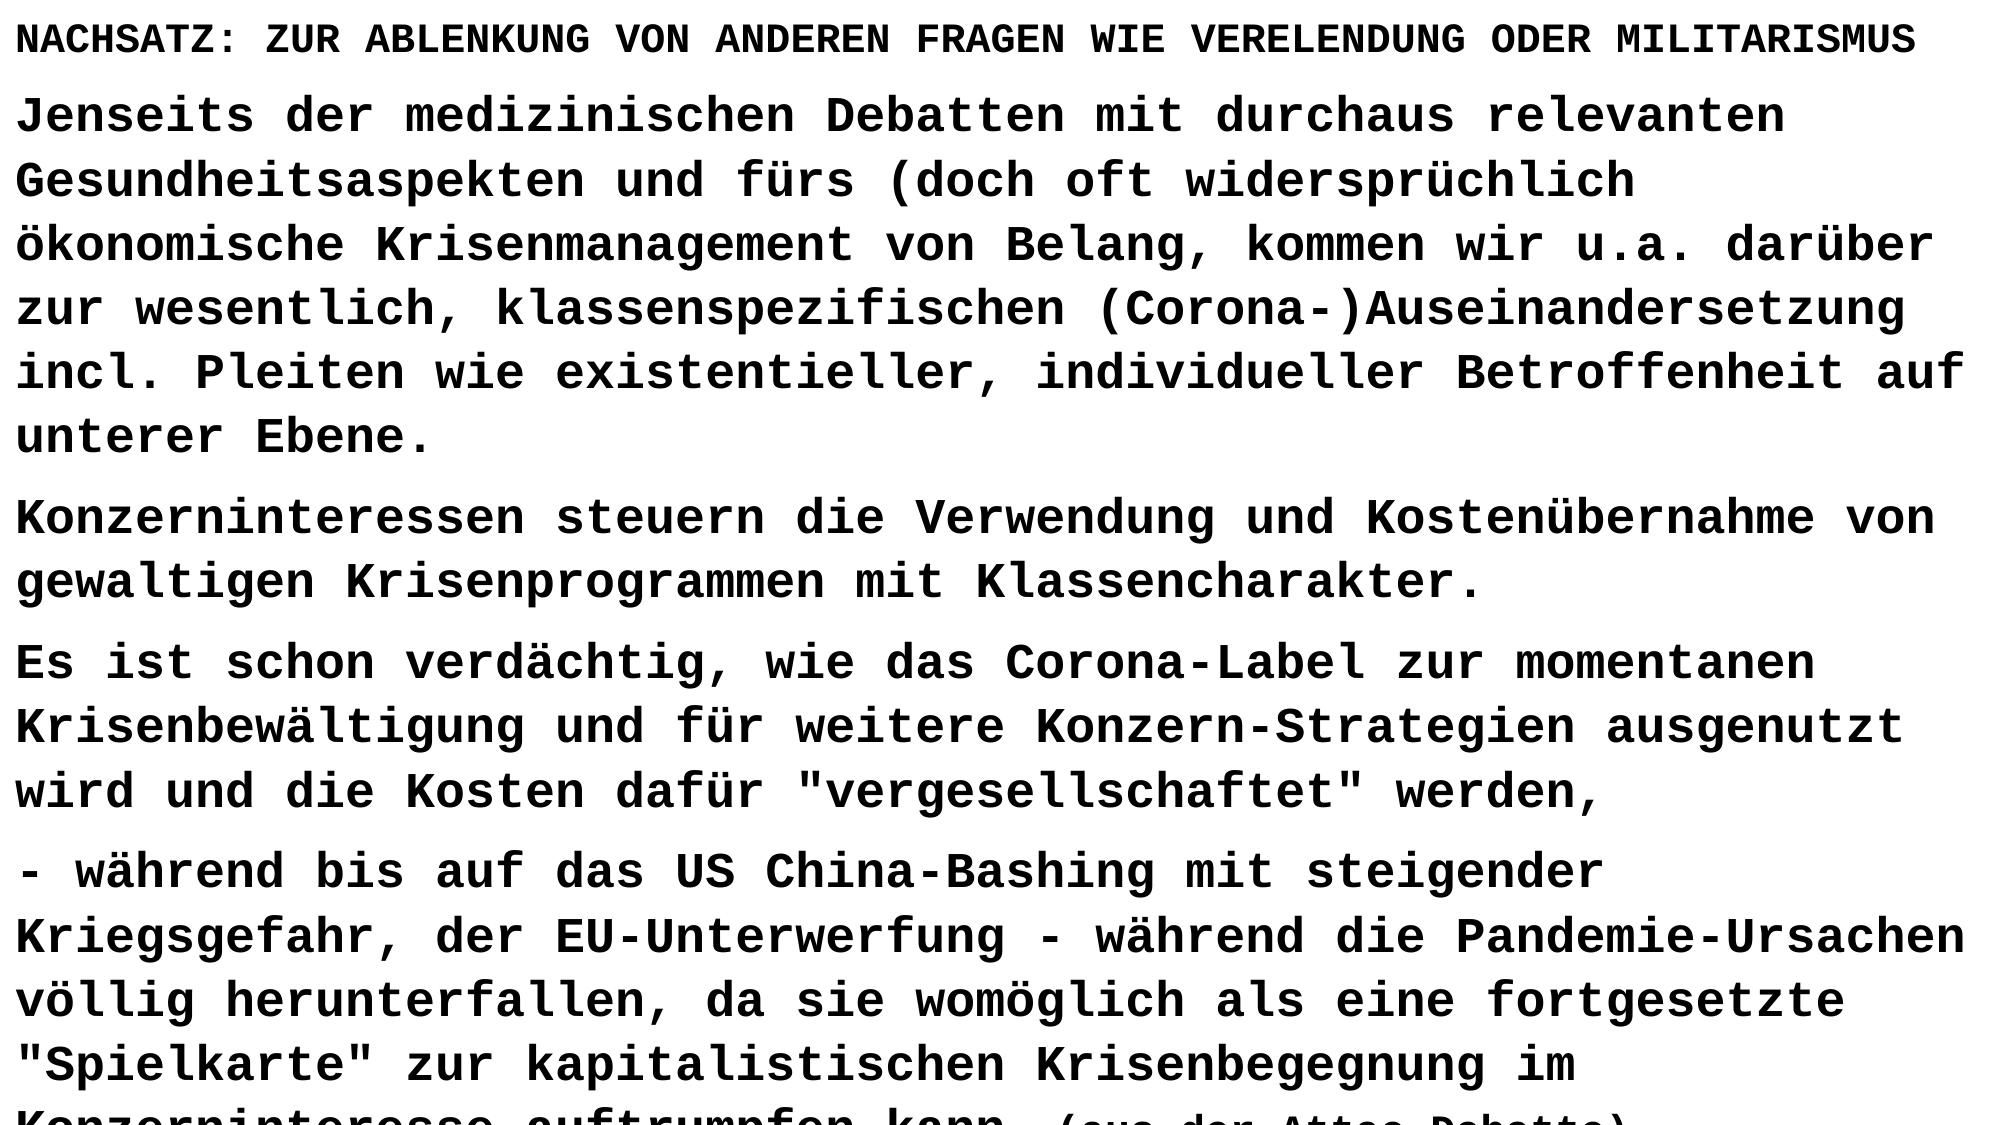

NACHSATZ: ZUR ABLENKUNG VON ANDEREN FRAGEN WIE VERELENDUNG ODER MILITARISMUS
Jenseits der medizinischen Debatten mit durchaus relevanten Gesundheitsaspekten und fürs (doch oft widersprüchlich ökonomische Krisenmanagement von Belang, kommen wir u.a. darüber zur wesentlich, klassenspezifischen (Corona-)Auseinandersetzung incl. Pleiten wie existentieller, individueller Betroffenheit auf unterer Ebene.
Konzerninteressen steuern die Verwendung und Kostenübernahme von gewaltigen Krisenprogrammen mit Klassencharakter.
Es ist schon verdächtig, wie das Corona-Label zur momentanen Krisenbewältigung und für weitere Konzern-Strategien ausgenutzt wird und die Kosten dafür "vergesellschaftet" werden,
- während bis auf das US China-Bashing mit steigender Kriegsgefahr, der EU-Unterwerfung - während die Pandemie-Ursachen völlig herunterfallen, da sie womöglich als eine fortgesetzte "Spielkarte" zur kapitalistischen Krisenbegegnung im Konzerninteresse auftrumpfen kann. (aus der Attac-Debatte)